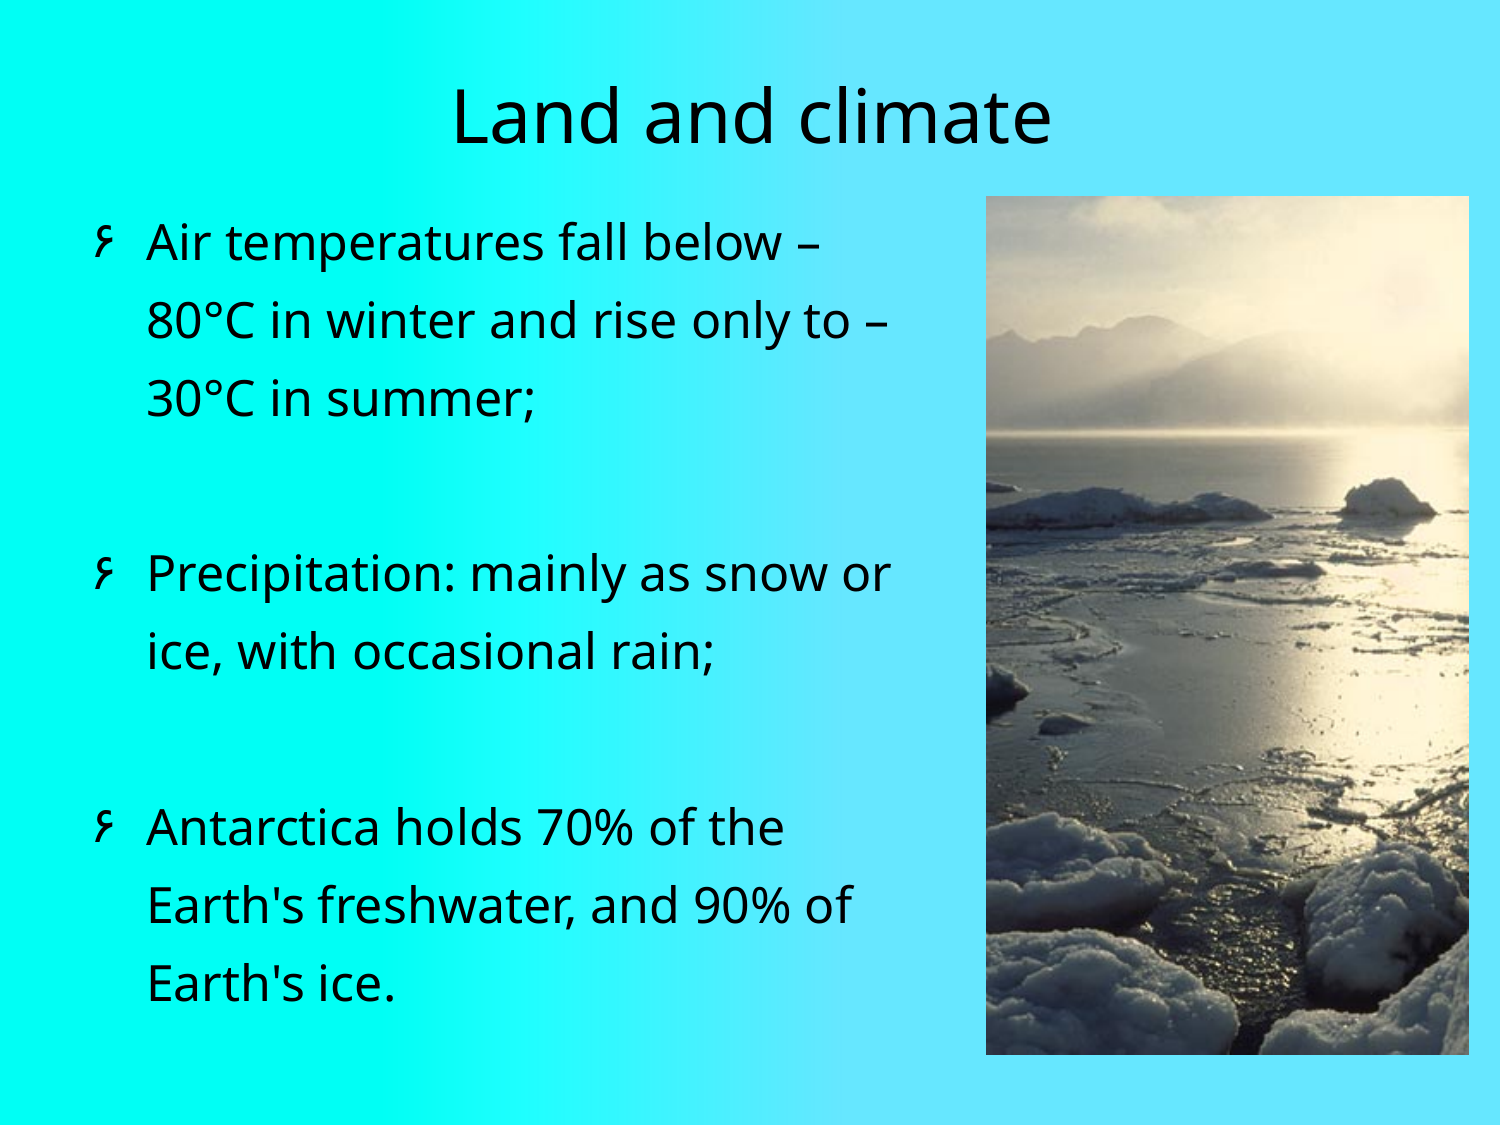

# Land and climate
Air temperatures fall below –80°C in winter and rise only to –30°C in summer;
Precipitation: mainly as snow or ice, with occasional rain;
Antarctica holds 70% of the Earth's freshwater, and 90% of Earth's ice.